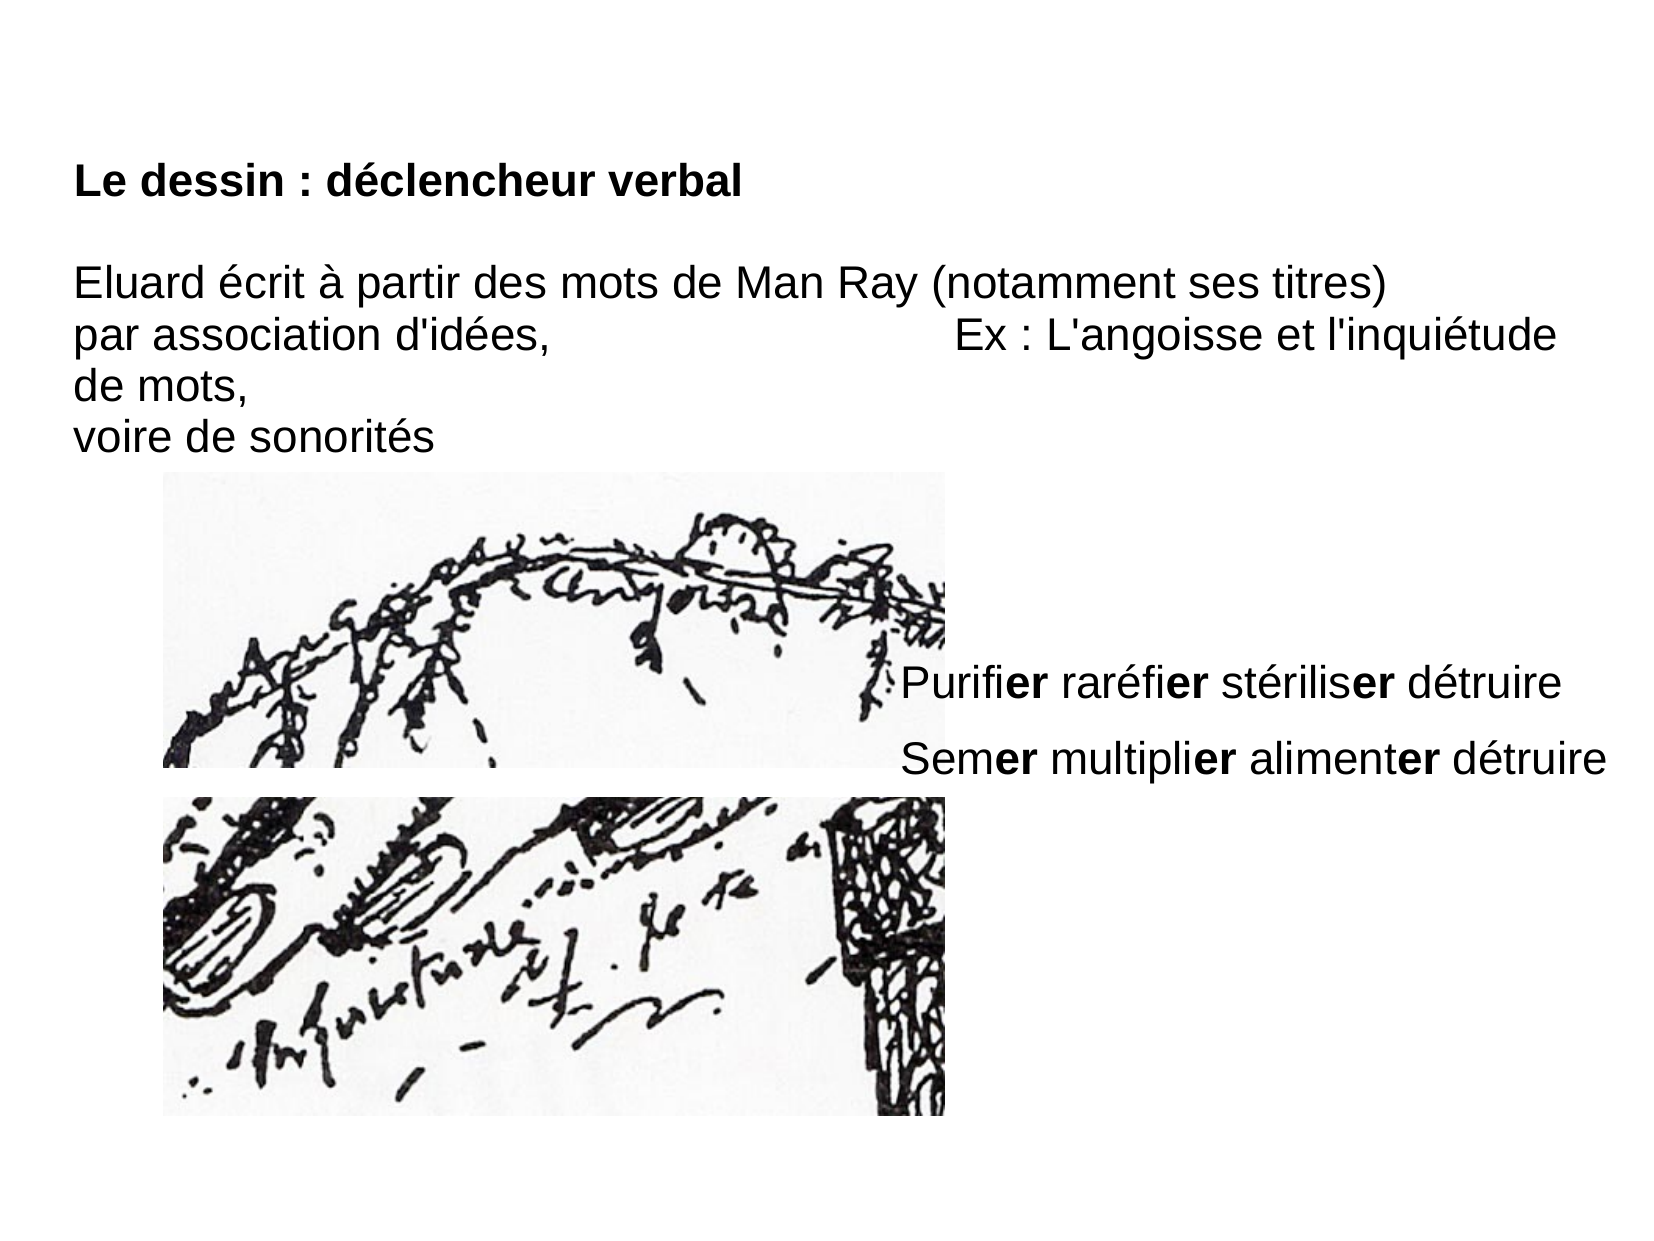

Le dessin : déclencheur verbal
Eluard écrit à partir des mots de Man Ray (notamment ses titres)
par association d'idées, 			 Ex : L'angoisse et l'inquiétude
de mots,
voire de sonorités
Purifier raréfier stériliser détruire
Semer multiplier alimenter détruire